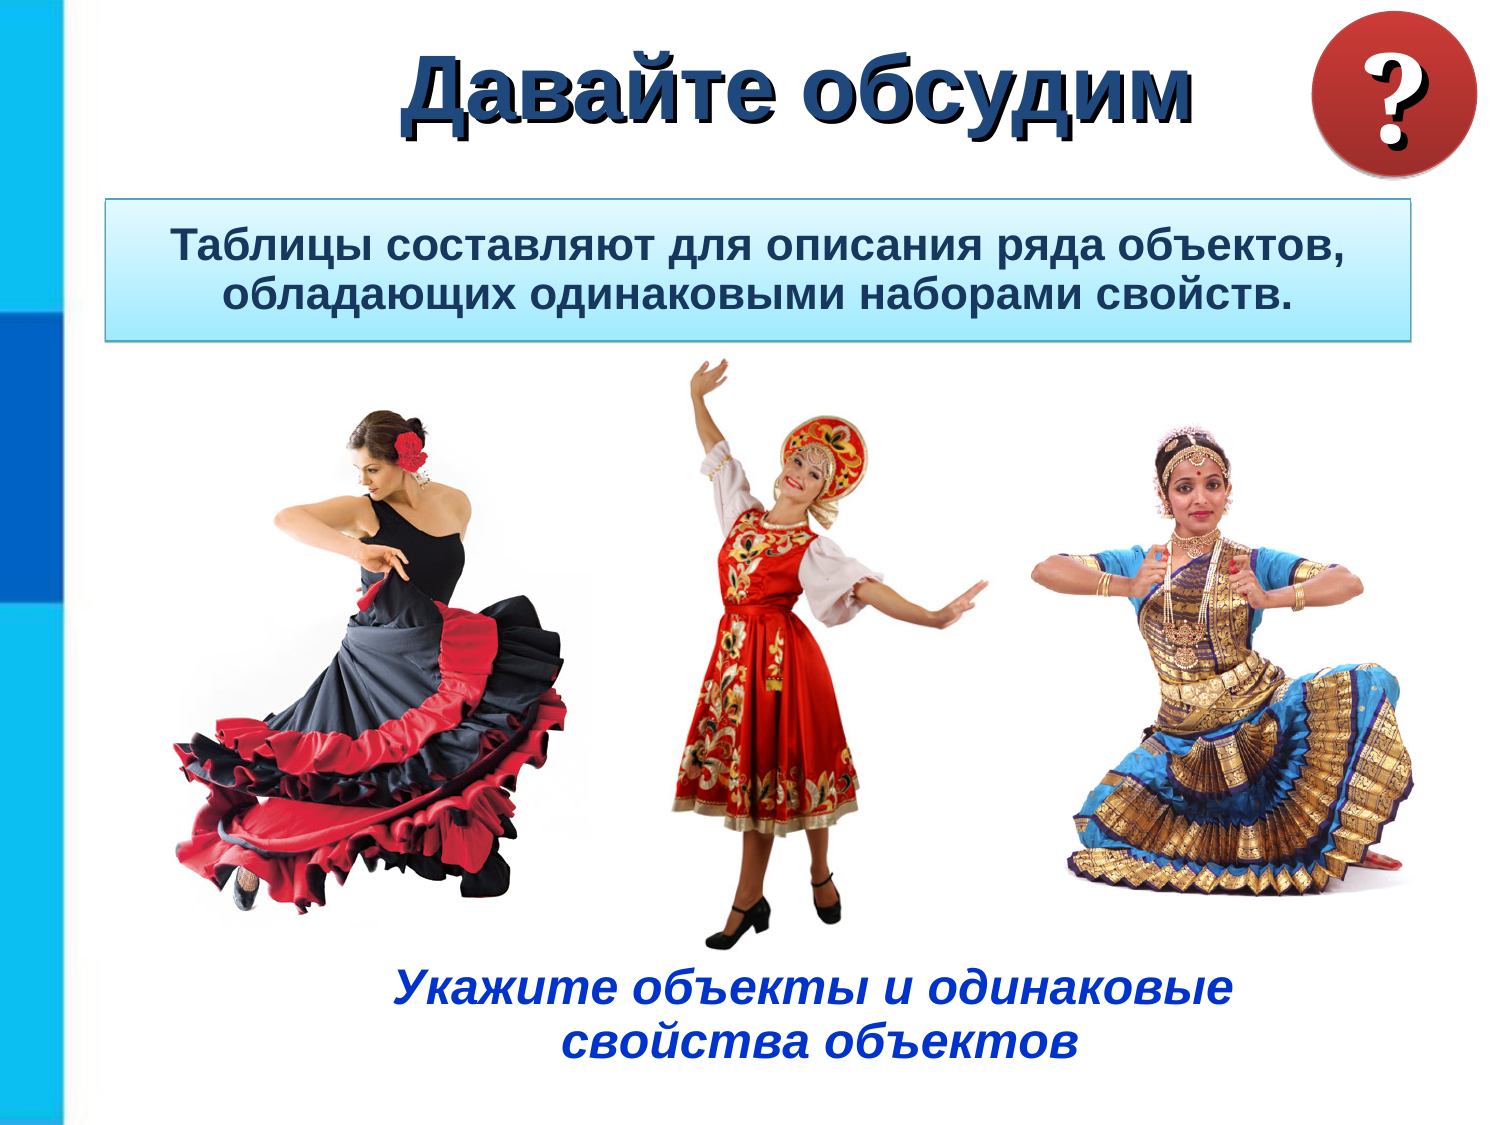

?
Давайте обсудим
# Таблицы составляют для описания ряда объектов, обладающих одинаковыми наборами свойств.
Укажите объекты и одинаковые
свойства объектов